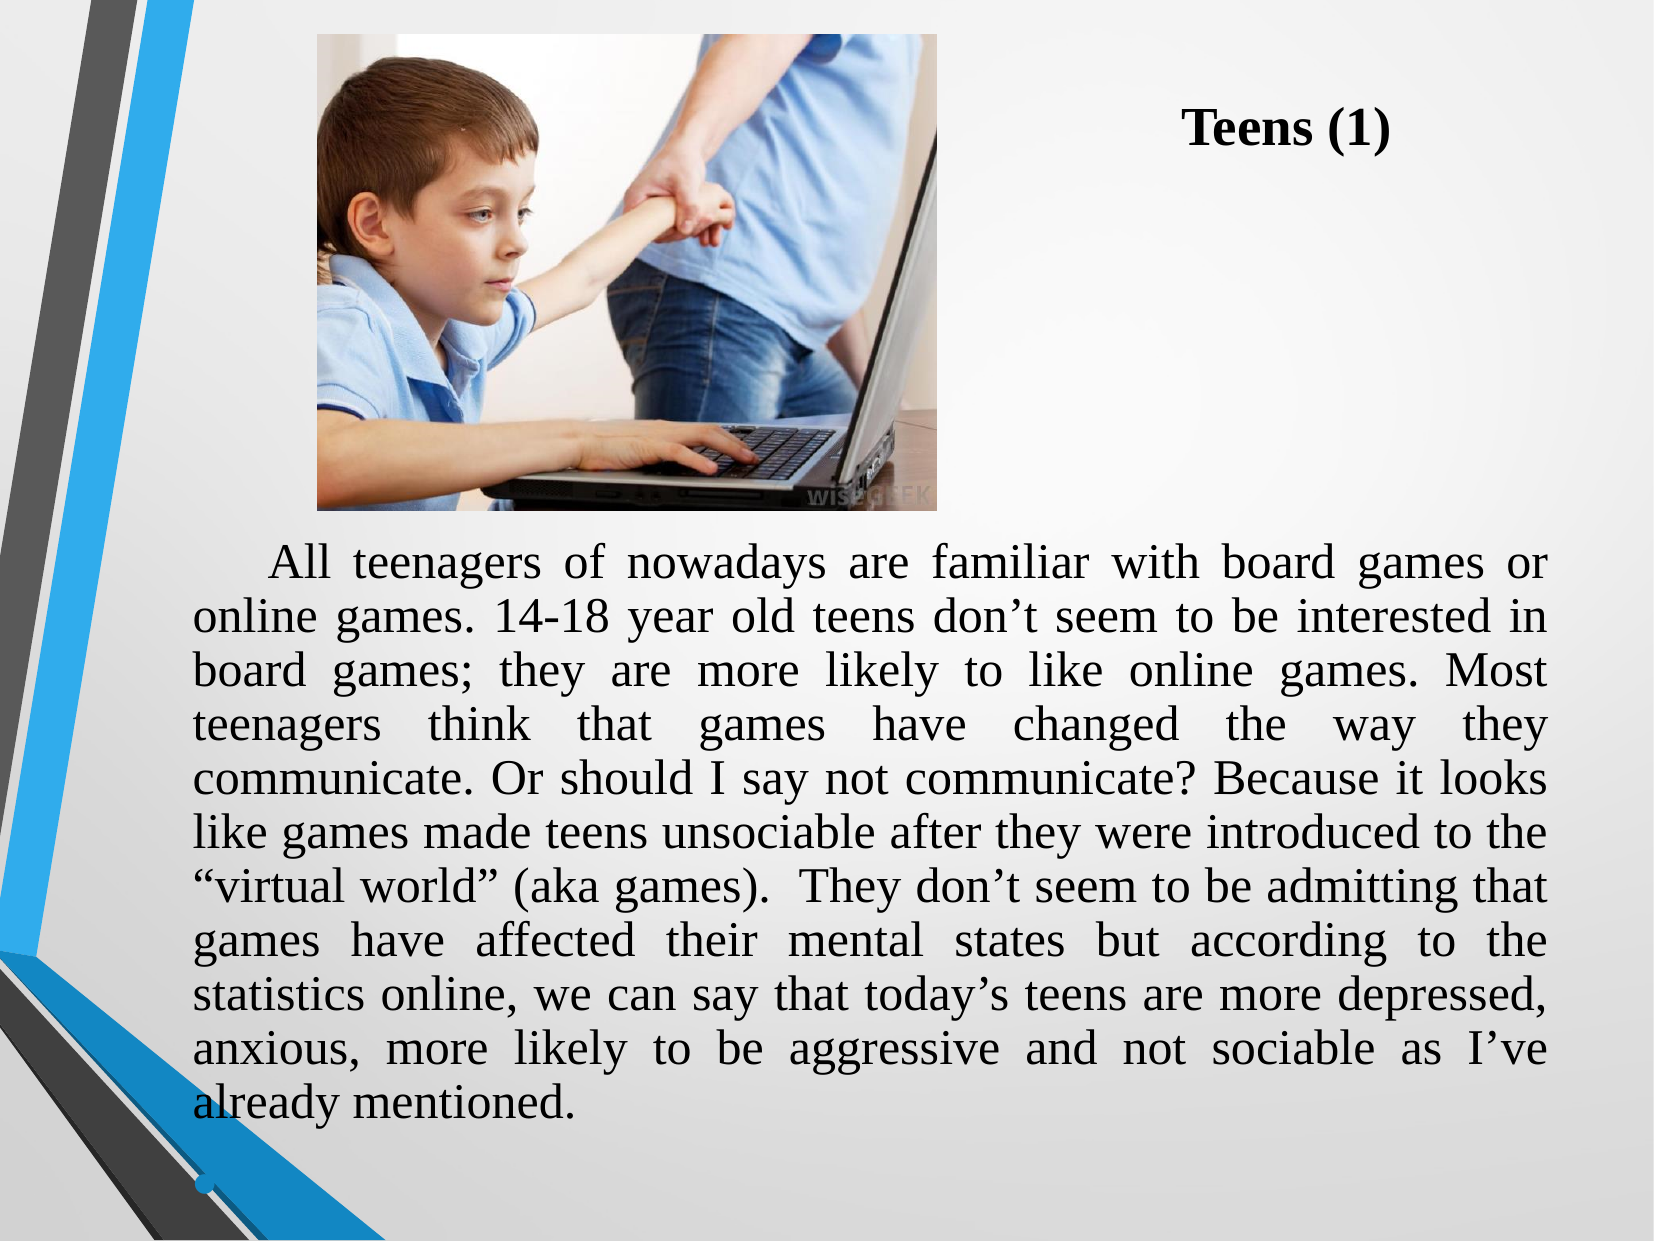

# Teens (1)
	All teenagers of nowadays are familiar with board games or online games. 14-18 year old teens don’t seem to be interested in board games; they are more likely to like online games. Most teenagers think that games have changed the way they communicate. Or should I say not communicate? Because it looks like games made teens unsociable after they were introduced to the “virtual world” (aka games). They don’t seem to be admitting that games have affected their mental states but according to the statistics online, we can say that today’s teens are more depressed, anxious, more likely to be aggressive and not sociable as I’ve already mentioned.